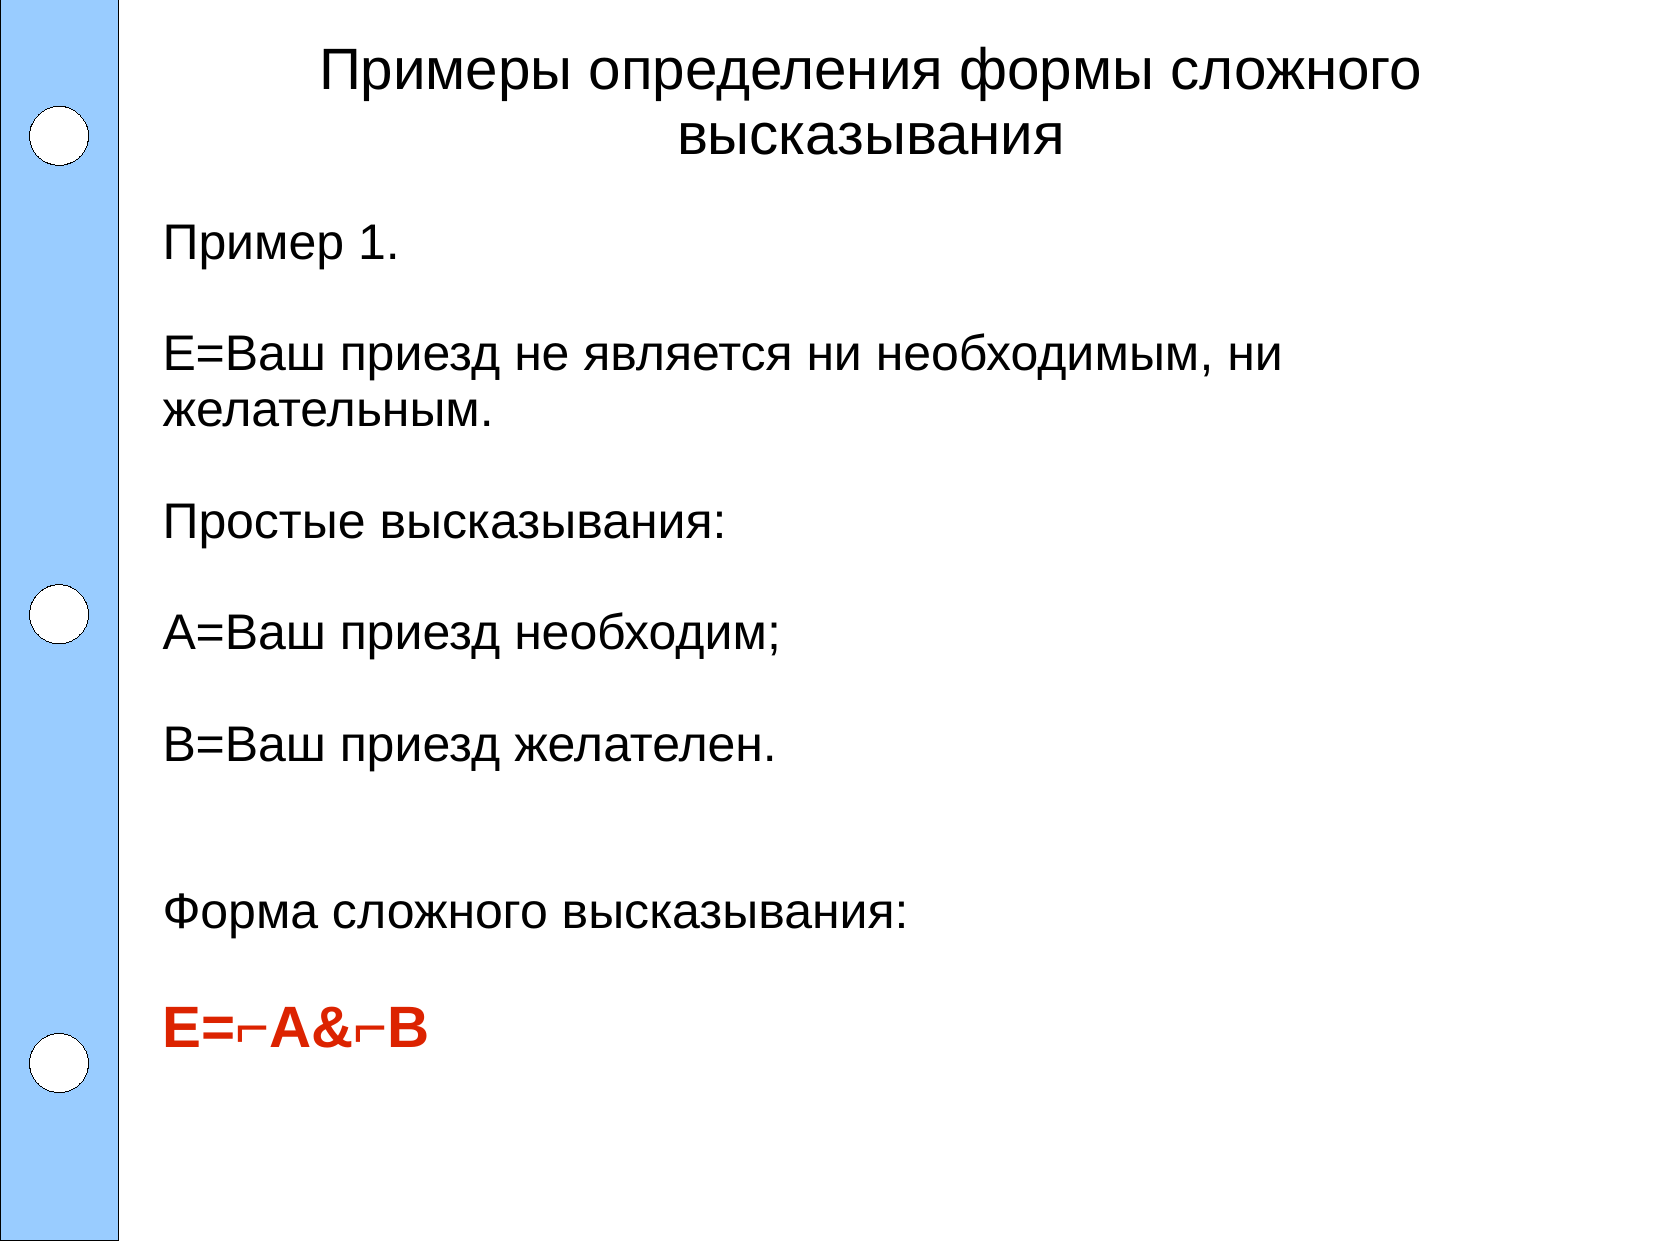

Примеры определения формы сложного высказывания
Пример 1.
Е=Ваш приезд не является ни необходимым, ни желательным.
Простые высказывания:
А=Ваш приезд необходим;
В=Ваш приезд желателен.
Форма сложного высказывания:
Е=⌐А&⌐В